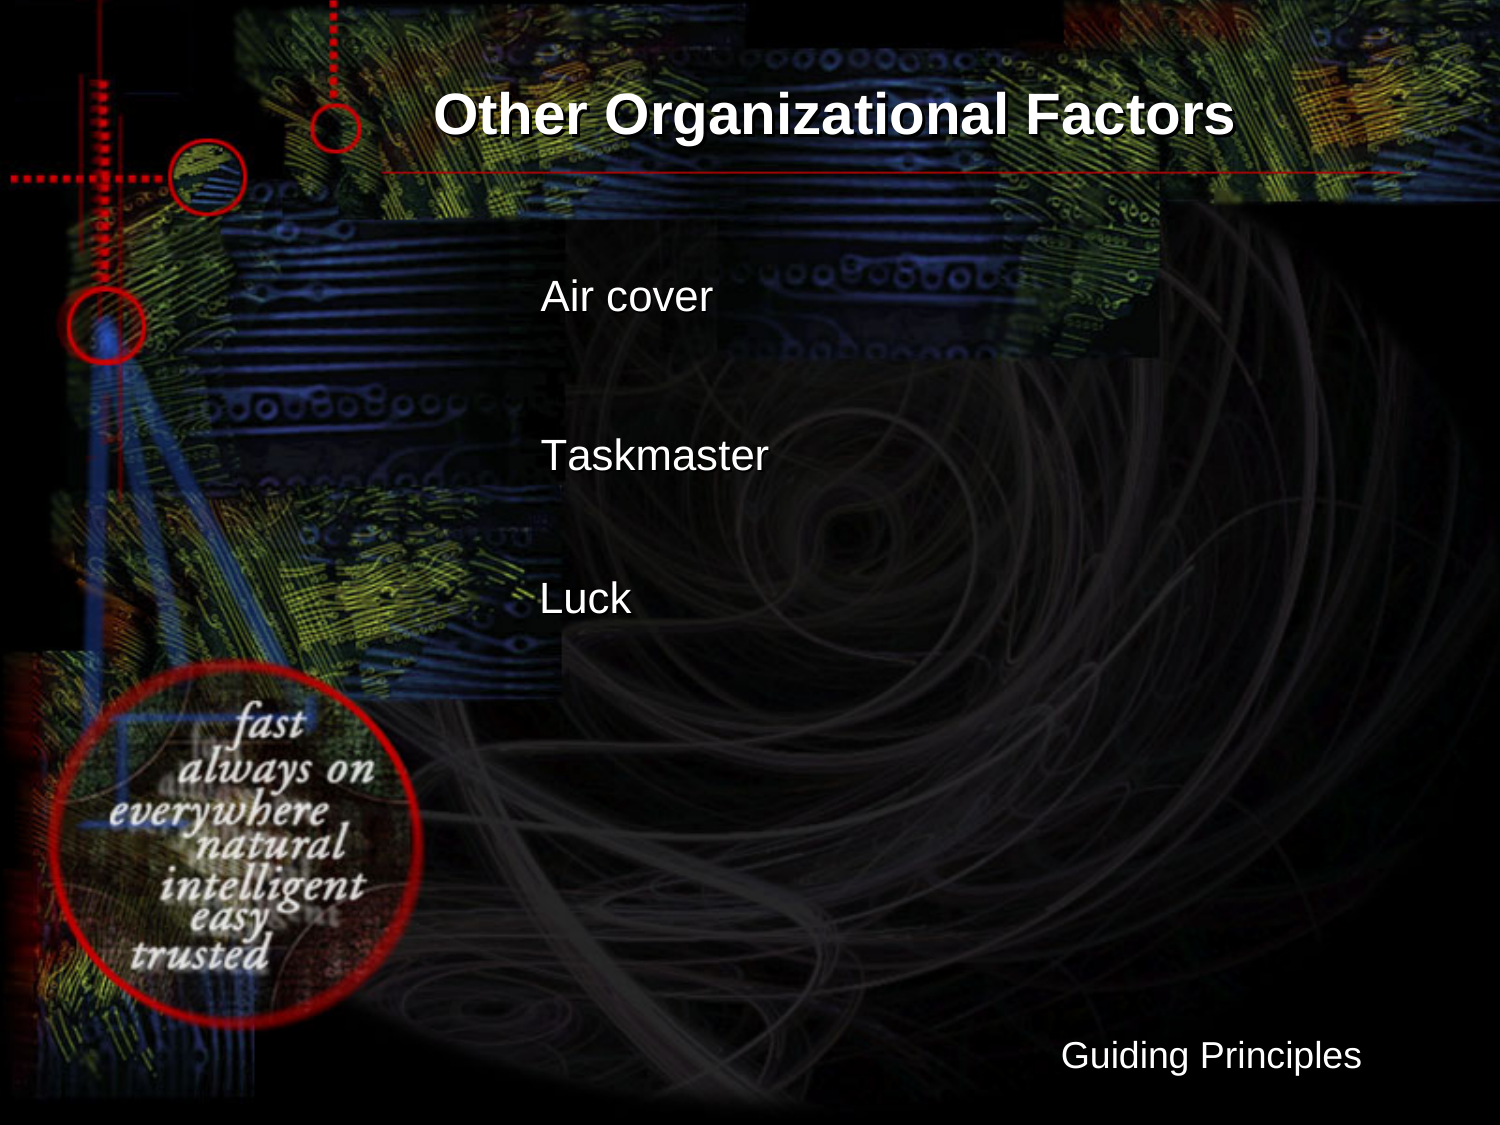

# Other Organizational Factors
Air cover
Taskmaster
Luck
Guiding Principles